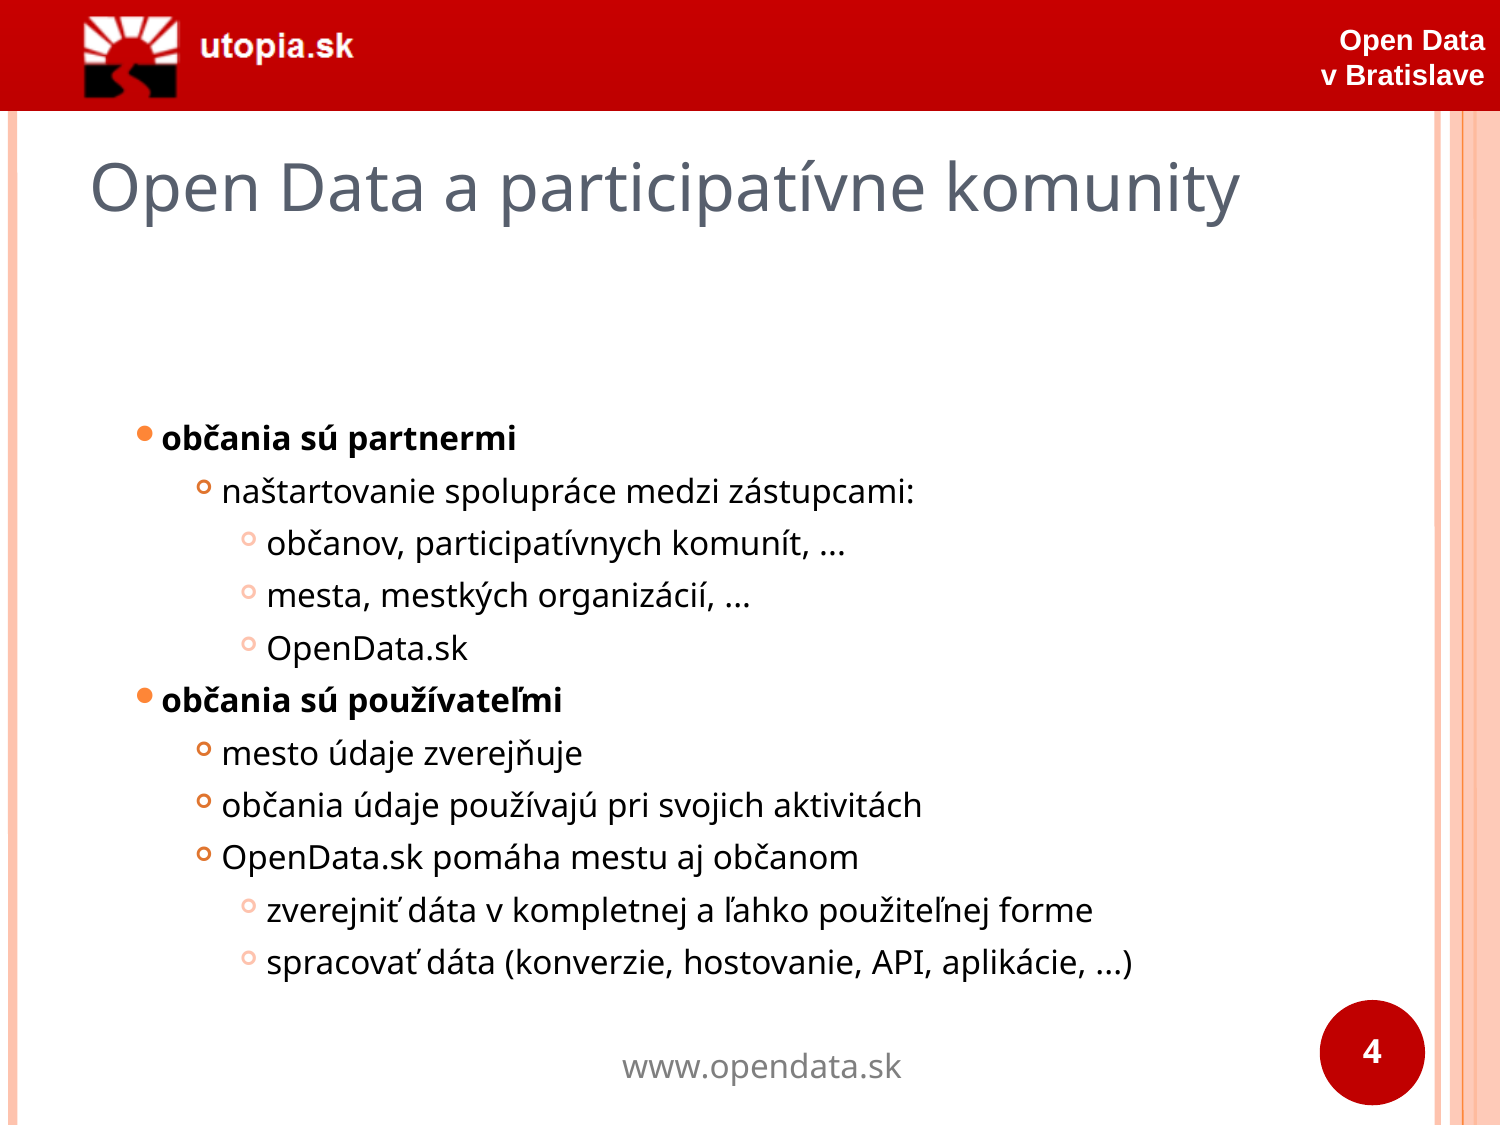

# Open Data a participatívne komunity
občania sú partnermi
 naštartovanie spolupráce medzi zástupcami:
 občanov, participatívnych komunít, ...
 mesta, mestkých organizácií, ...
 OpenData.sk
občania sú používateľmi
 mesto údaje zverejňuje
 občania údaje používajú pri svojich aktivitách
 OpenData.sk pomáha mestu aj občanom
 zverejniť dáta v kompletnej a ľahko použiteľnej forme
 spracovať dáta (konverzie, hostovanie, API, aplikácie, ...)